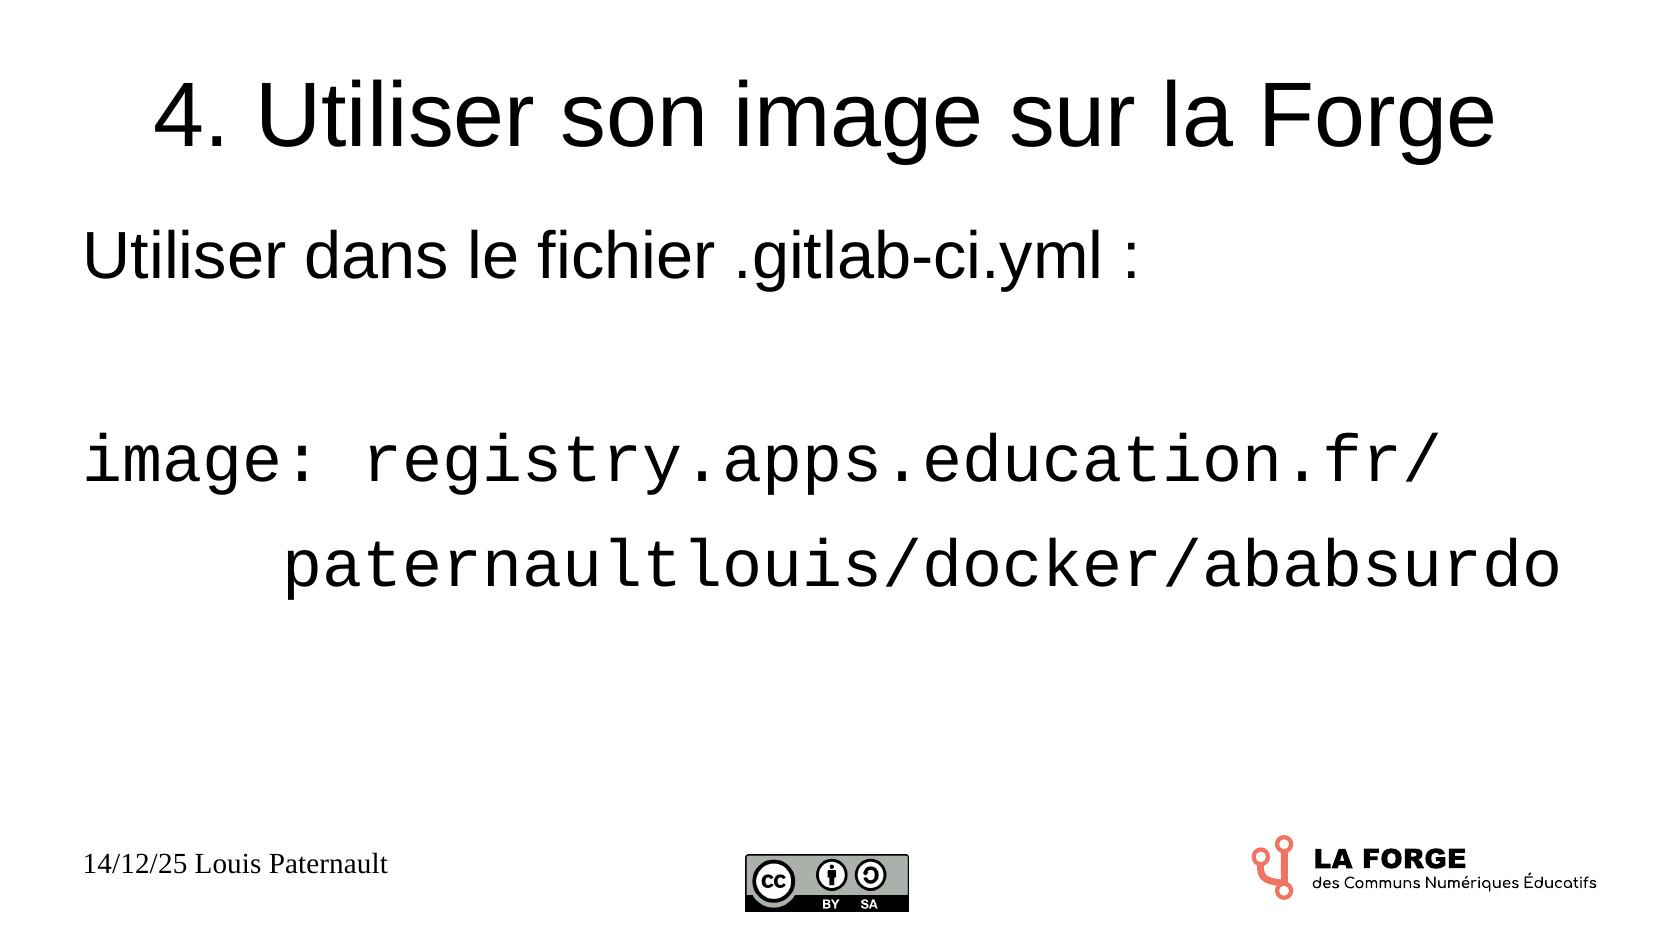

# 4. Utiliser son image sur la Forge
Utiliser dans le fichier .gitlab-ci.yml :
image: registry.apps.education.fr/
 paternaultlouis/docker/ababsurdo